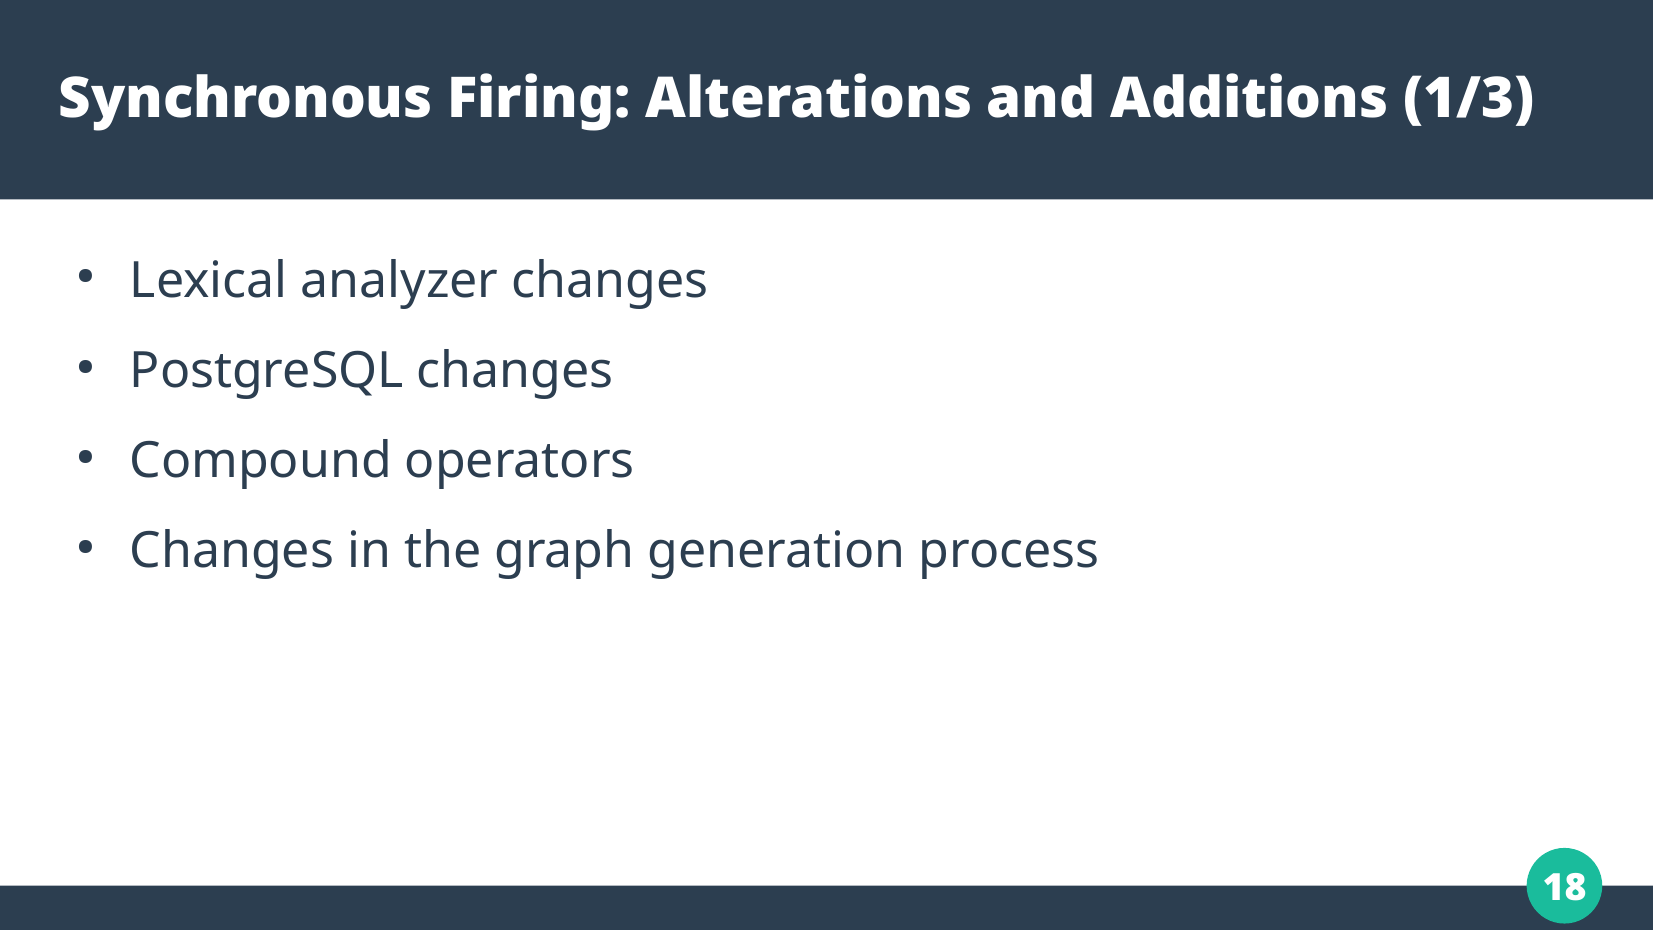

# Synchronous Firing: Alterations and Additions (1/3)
Lexical analyzer changes
PostgreSQL changes
Compound operators
Changes in the graph generation process